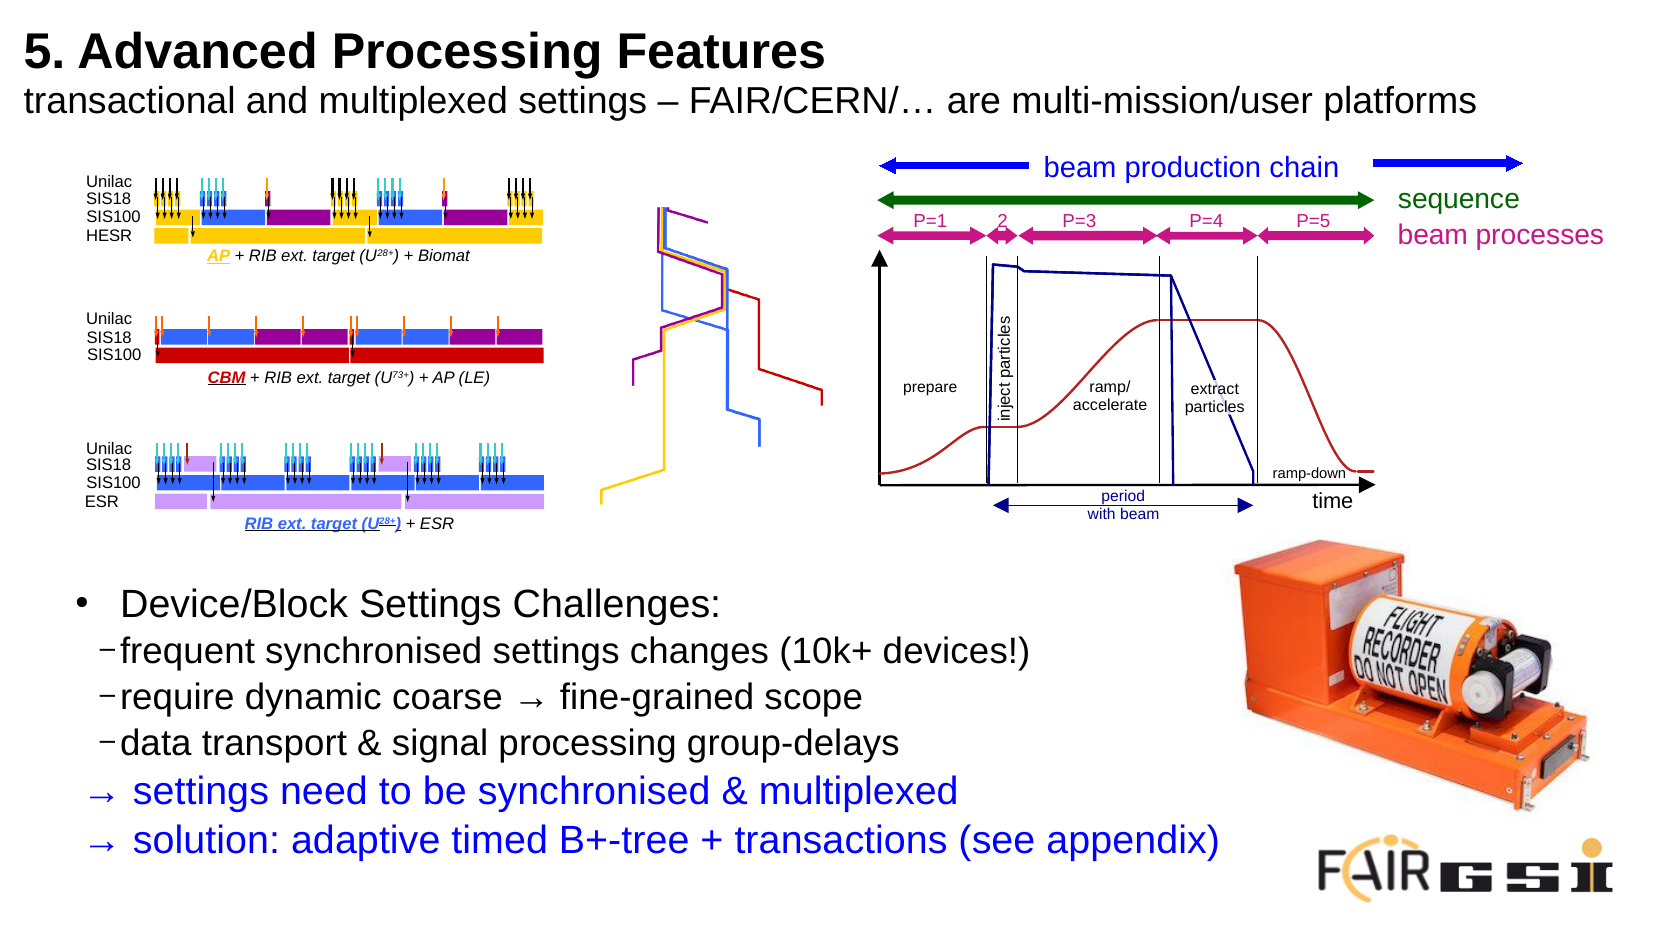

# 5. Advanced Processing Features transactional and multiplexed settings – FAIR/CERN/… are multi-mission/user platforms
beam production chain
Device/Block Settings Challenges:
frequent synchronised settings changes (10k+ devices!)
require dynamic coarse → fine-grained scope
data transport & signal processing group-delays
 → settings need to be synchronised & multiplexed
 → solution: adaptive timed B+-tree + transactions (see appendix)